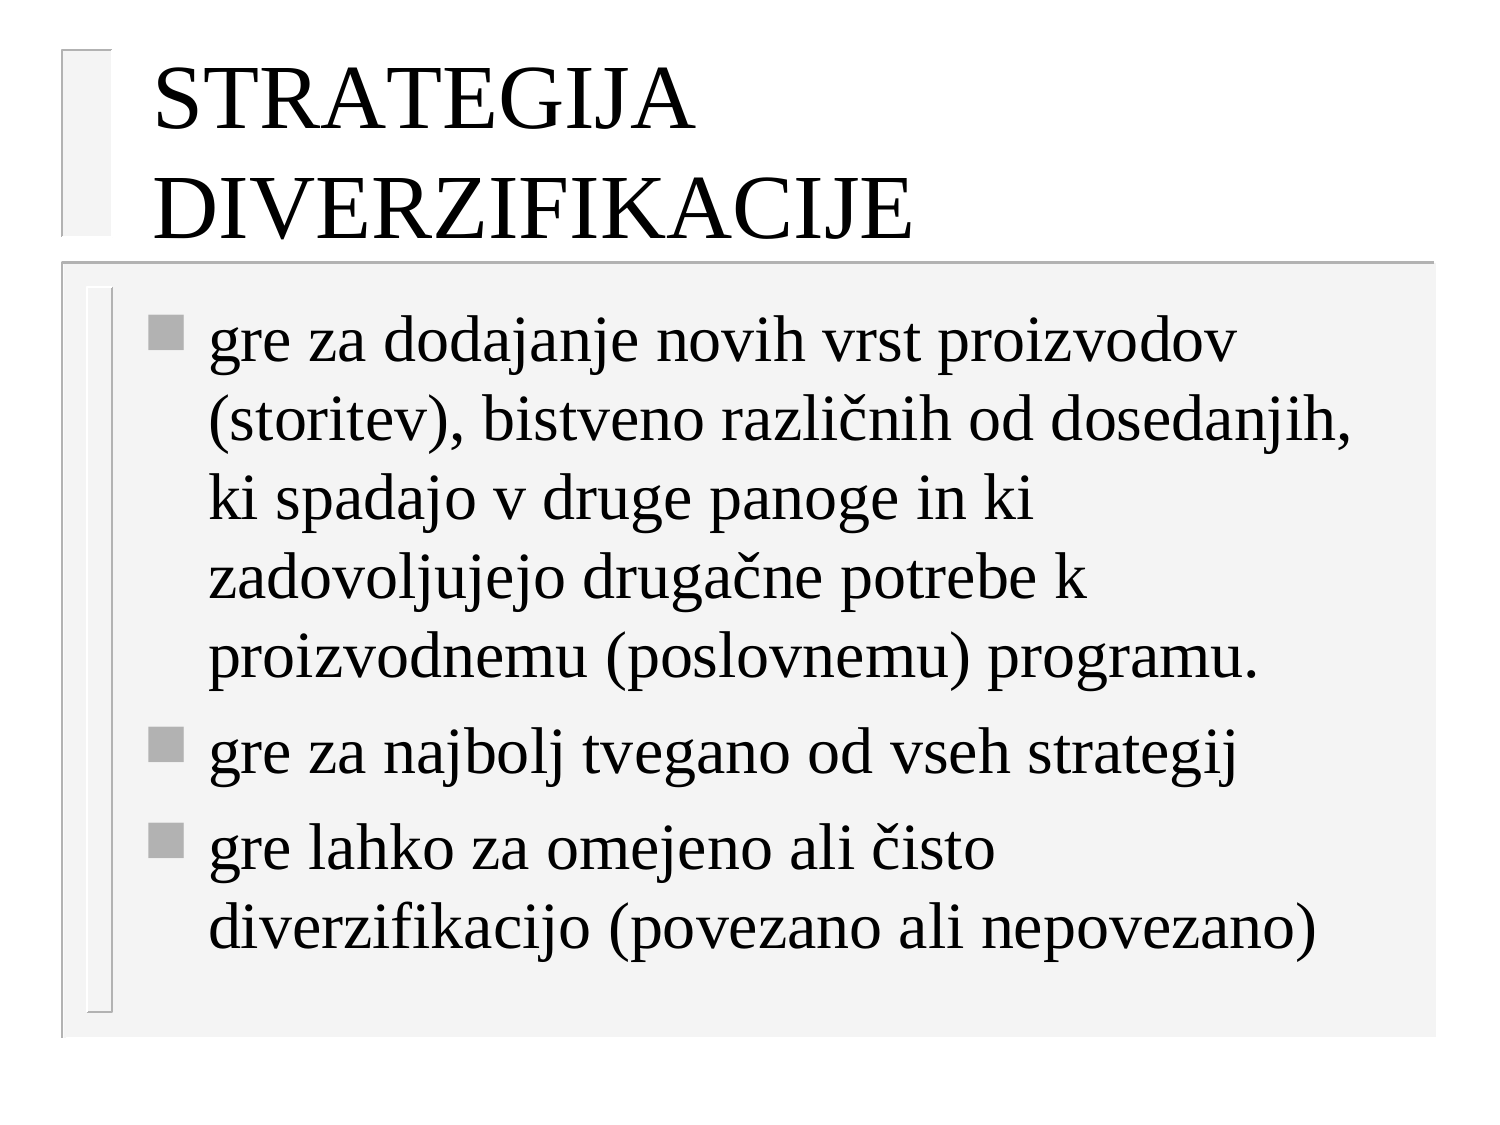

# STRATEGIJA DIVERZIFIKACIJE
gre za dodajanje novih vrst proizvodov (storitev), bistveno različnih od dosedanjih, ki spadajo v druge panoge in ki zadovoljujejo drugačne potrebe k proizvodnemu (poslovnemu) programu.
gre za najbolj tvegano od vseh strategij
gre lahko za omejeno ali čisto diverzifikacijo (povezano ali nepovezano)